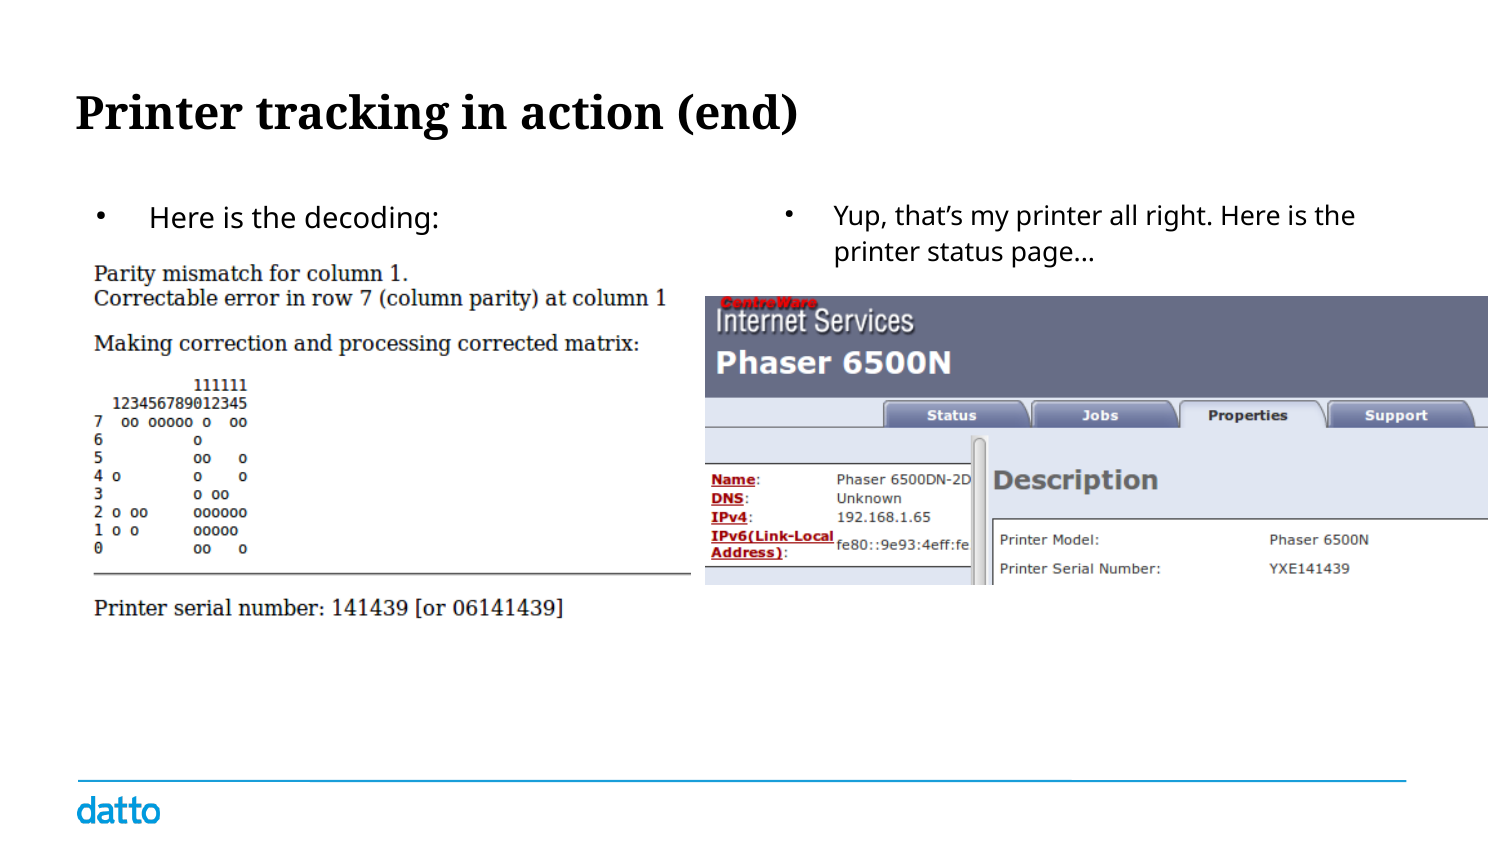

# Printer tracking in action (end)
Here is the decoding:
Yup, that’s my printer all right. Here is the printer status page...